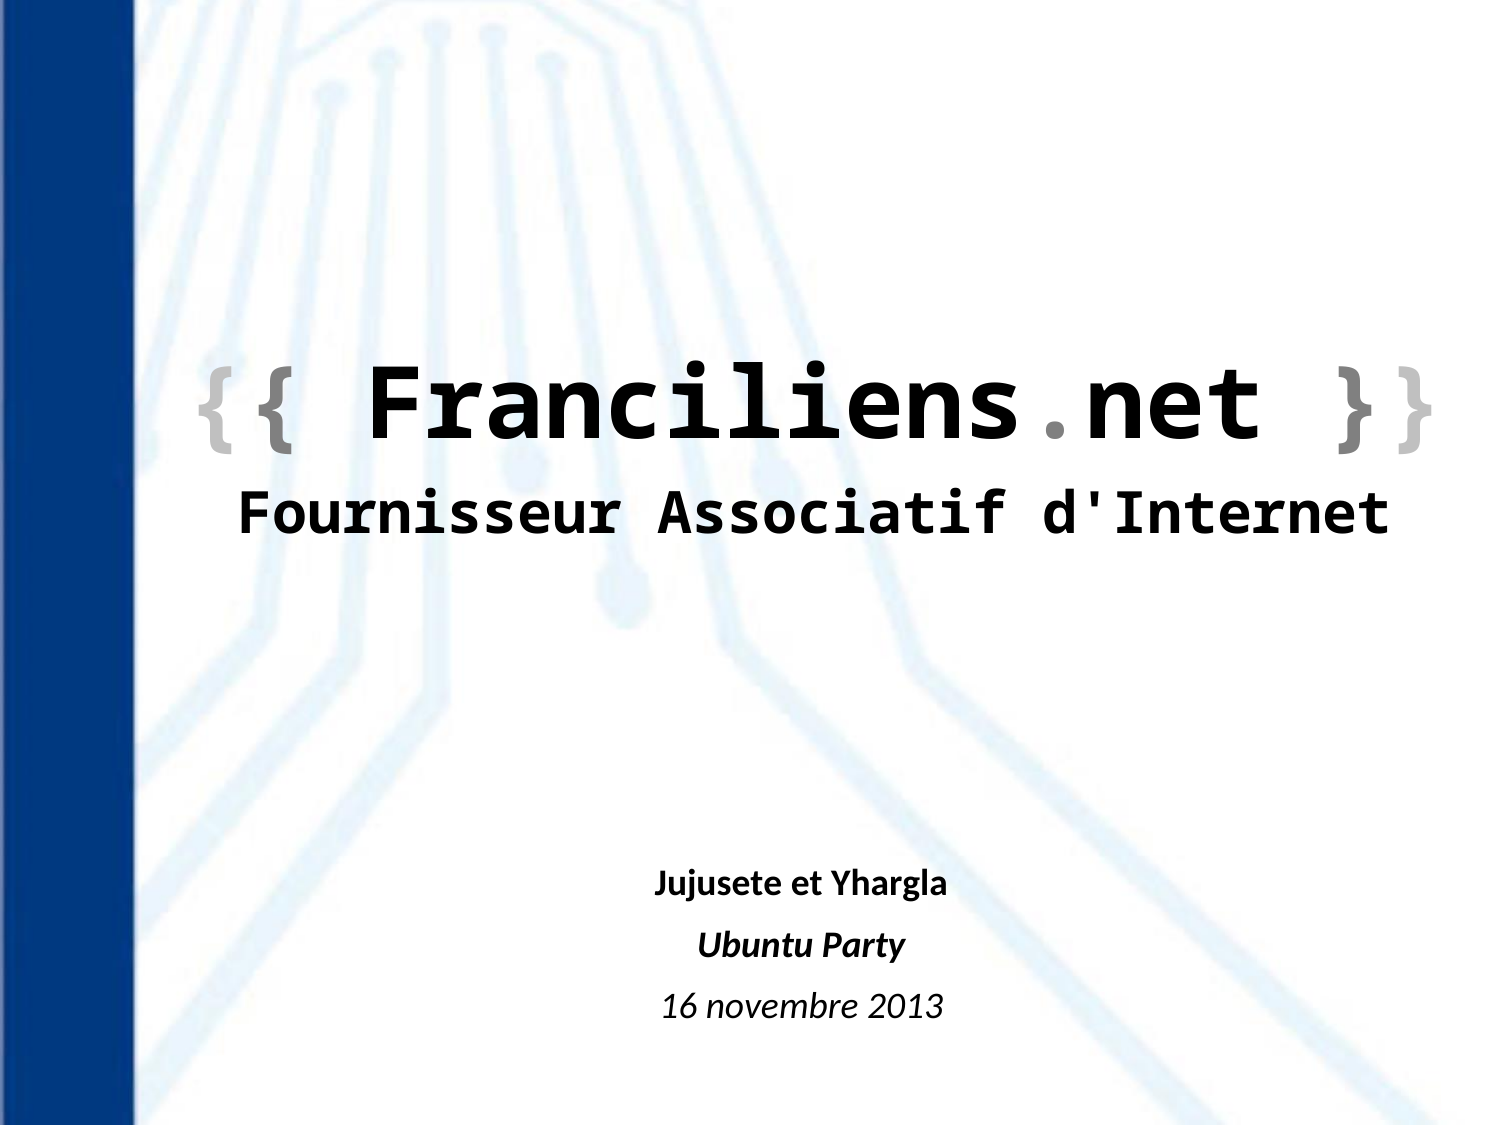

#
{{ Franciliens.net }}
Fournisseur Associatif d'Internet
Jujusete et Yhargla
Ubuntu Party
16 novembre 2013